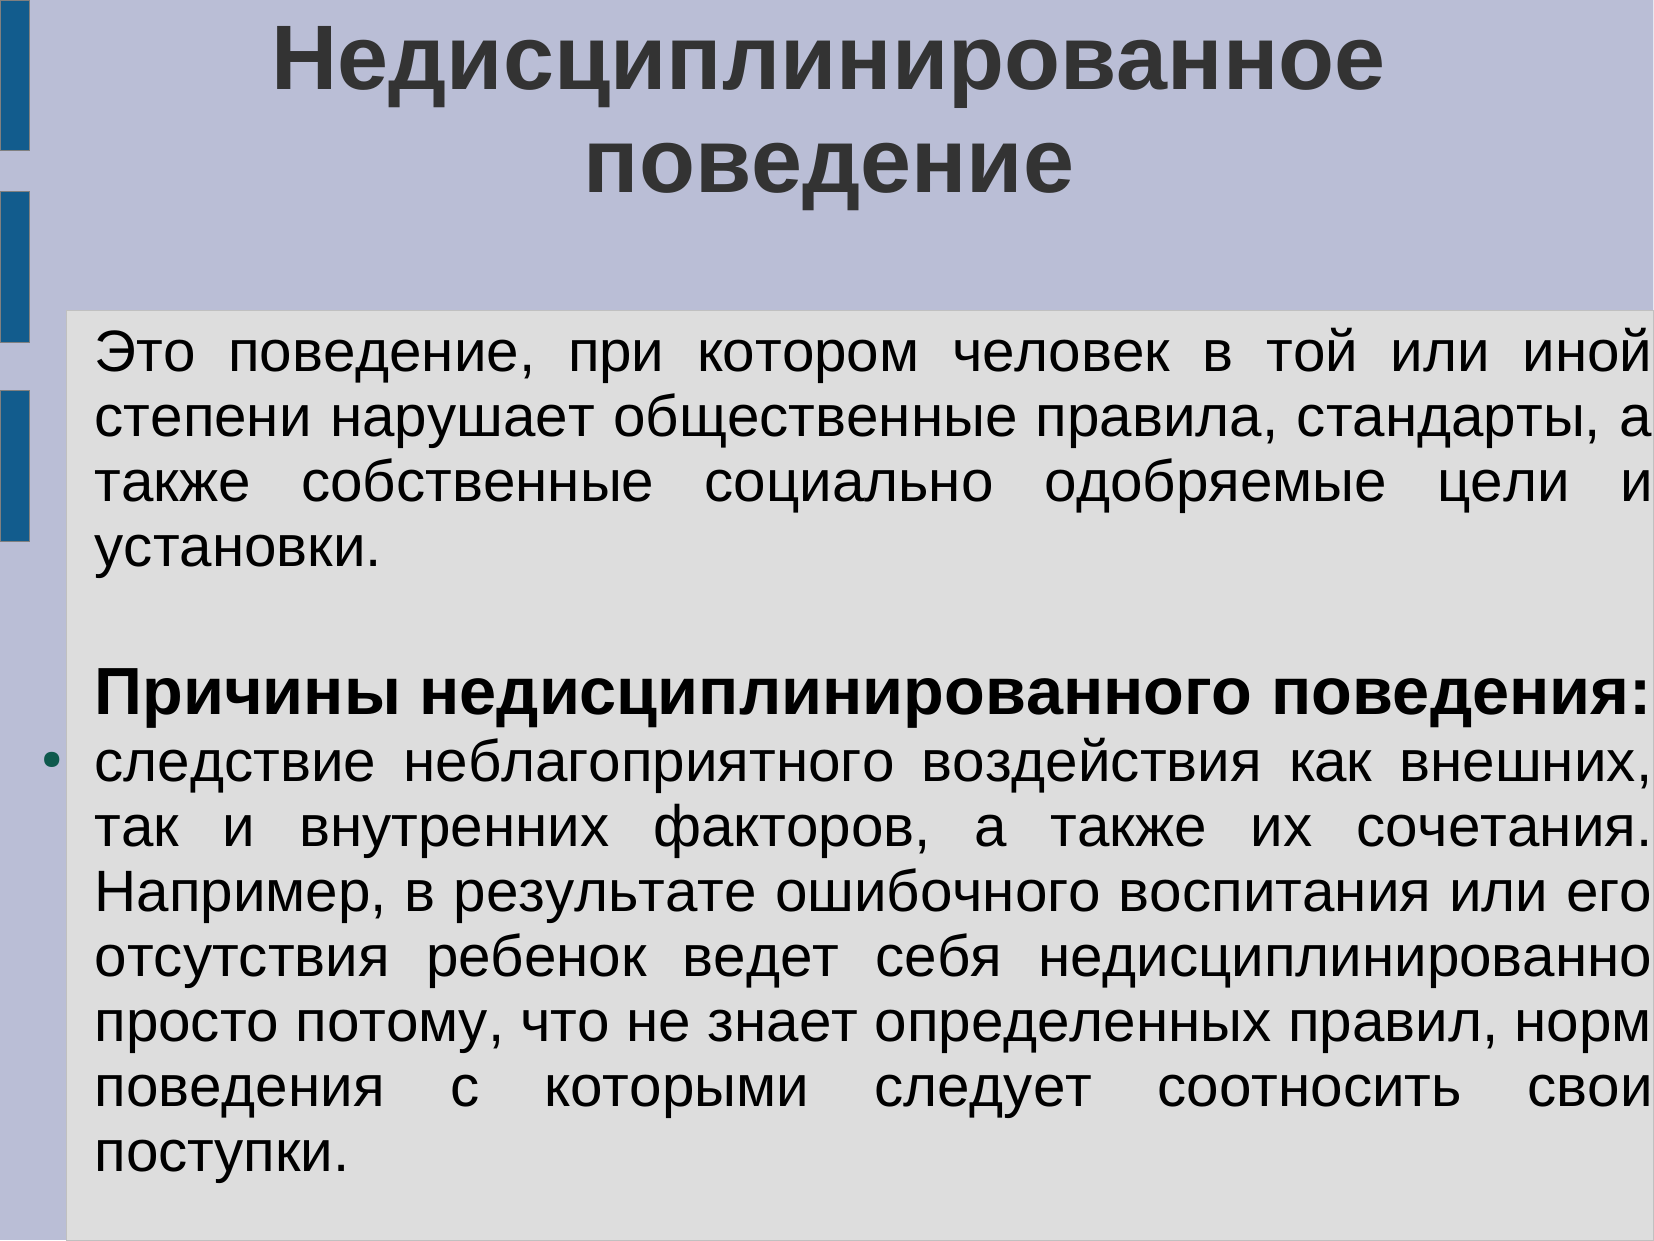

# Недисциплинированное поведение
Это поведение, при котором человек в той или иной степени нарушает общественные правила, стандарты, а также собственные социально одобряемые цели и установки.
Причины недисциплинированного поведения:
следствие неблагоприятного воздействия как внешних, так и внутренних факторов, а также их сочетания. Например, в результате ошибочного воспитания или его отсутствия ребенок ведет себя недисциплинированно просто потому, что не знает определенных правил, норм поведения с которыми следует соотносить свои поступки.